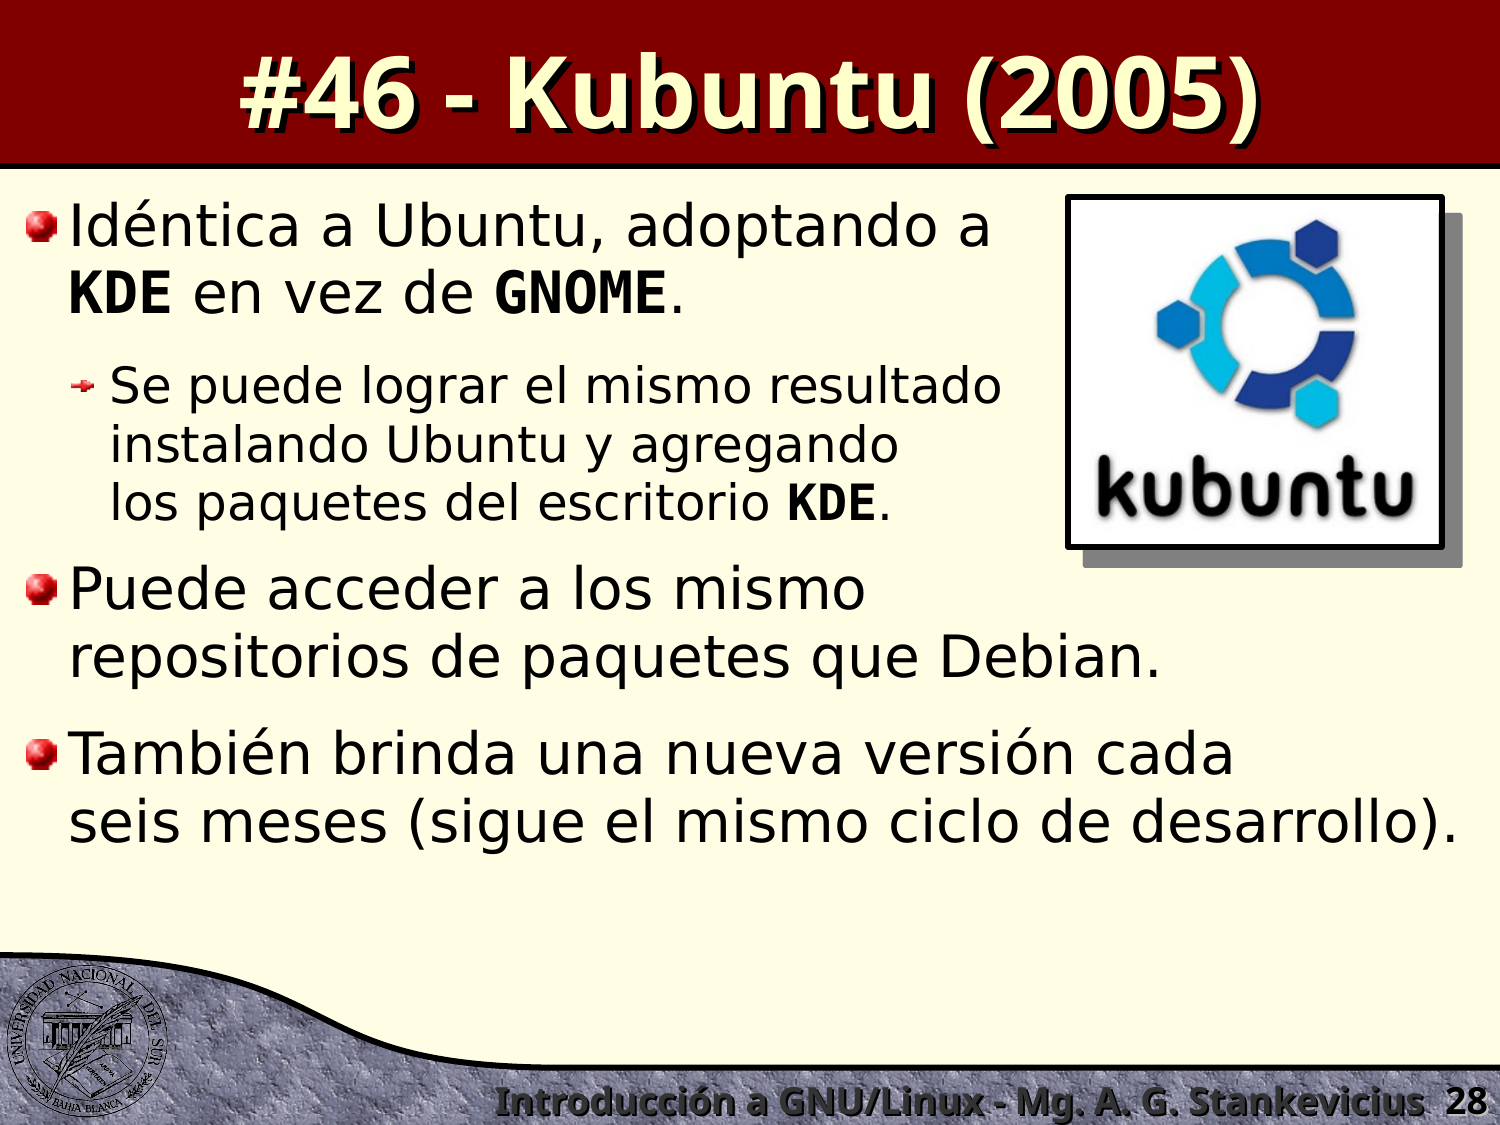

# #46 - Kubuntu (2005)
Idéntica a Ubuntu, adoptando a
KDE en vez de GNOME.
Se puede lograr el mismo resultado
instalando Ubuntu y agregando
los paquetes del escritorio KDE.
Puede acceder a los mismo
repositorios de paquetes que Debian.
También brinda una nueva versión cada
seis meses (sigue el mismo ciclo de desarrollo).
28